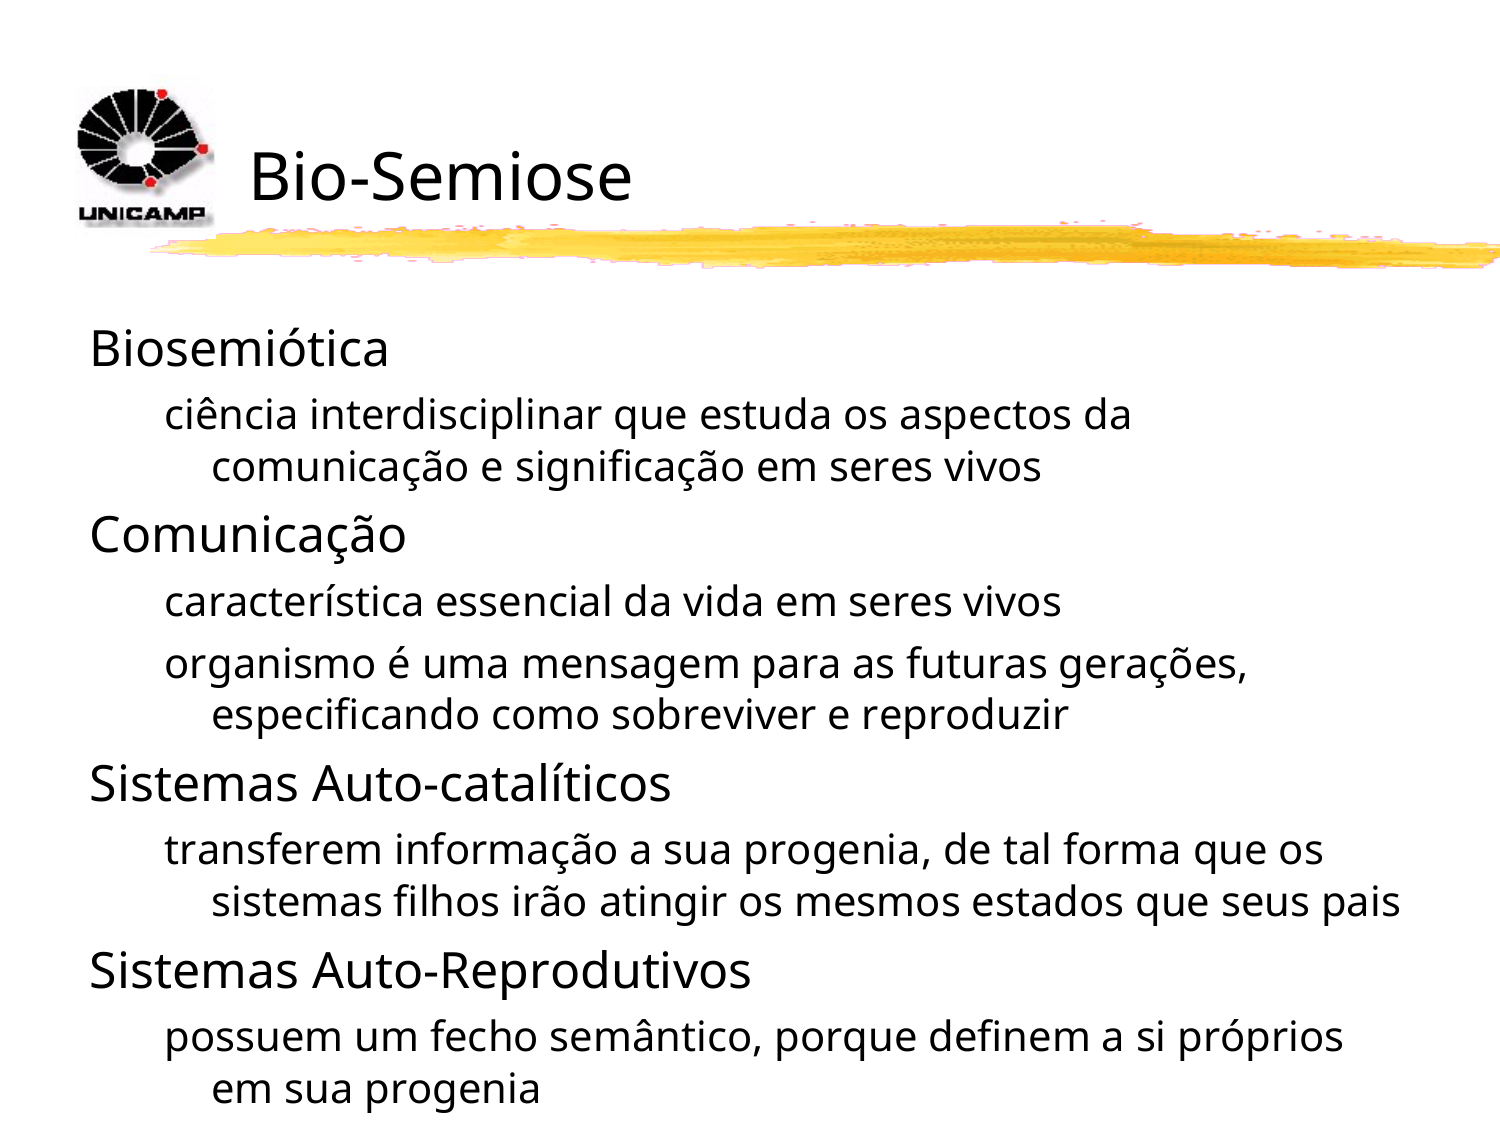

# Bio-Semiose
Biosemiótica
ciência interdisciplinar que estuda os aspectos da comunicação e significação em seres vivos
Comunicação
característica essencial da vida em seres vivos
organismo é uma mensagem para as futuras gerações, especificando como sobreviver e reproduzir
Sistemas Auto-catalíticos
transferem informação a sua progenia, de tal forma que os sistemas filhos irão atingir os mesmos estados que seus pais
Sistemas Auto-Reprodutivos
possuem um fecho semântico, porque definem a si próprios em sua progenia